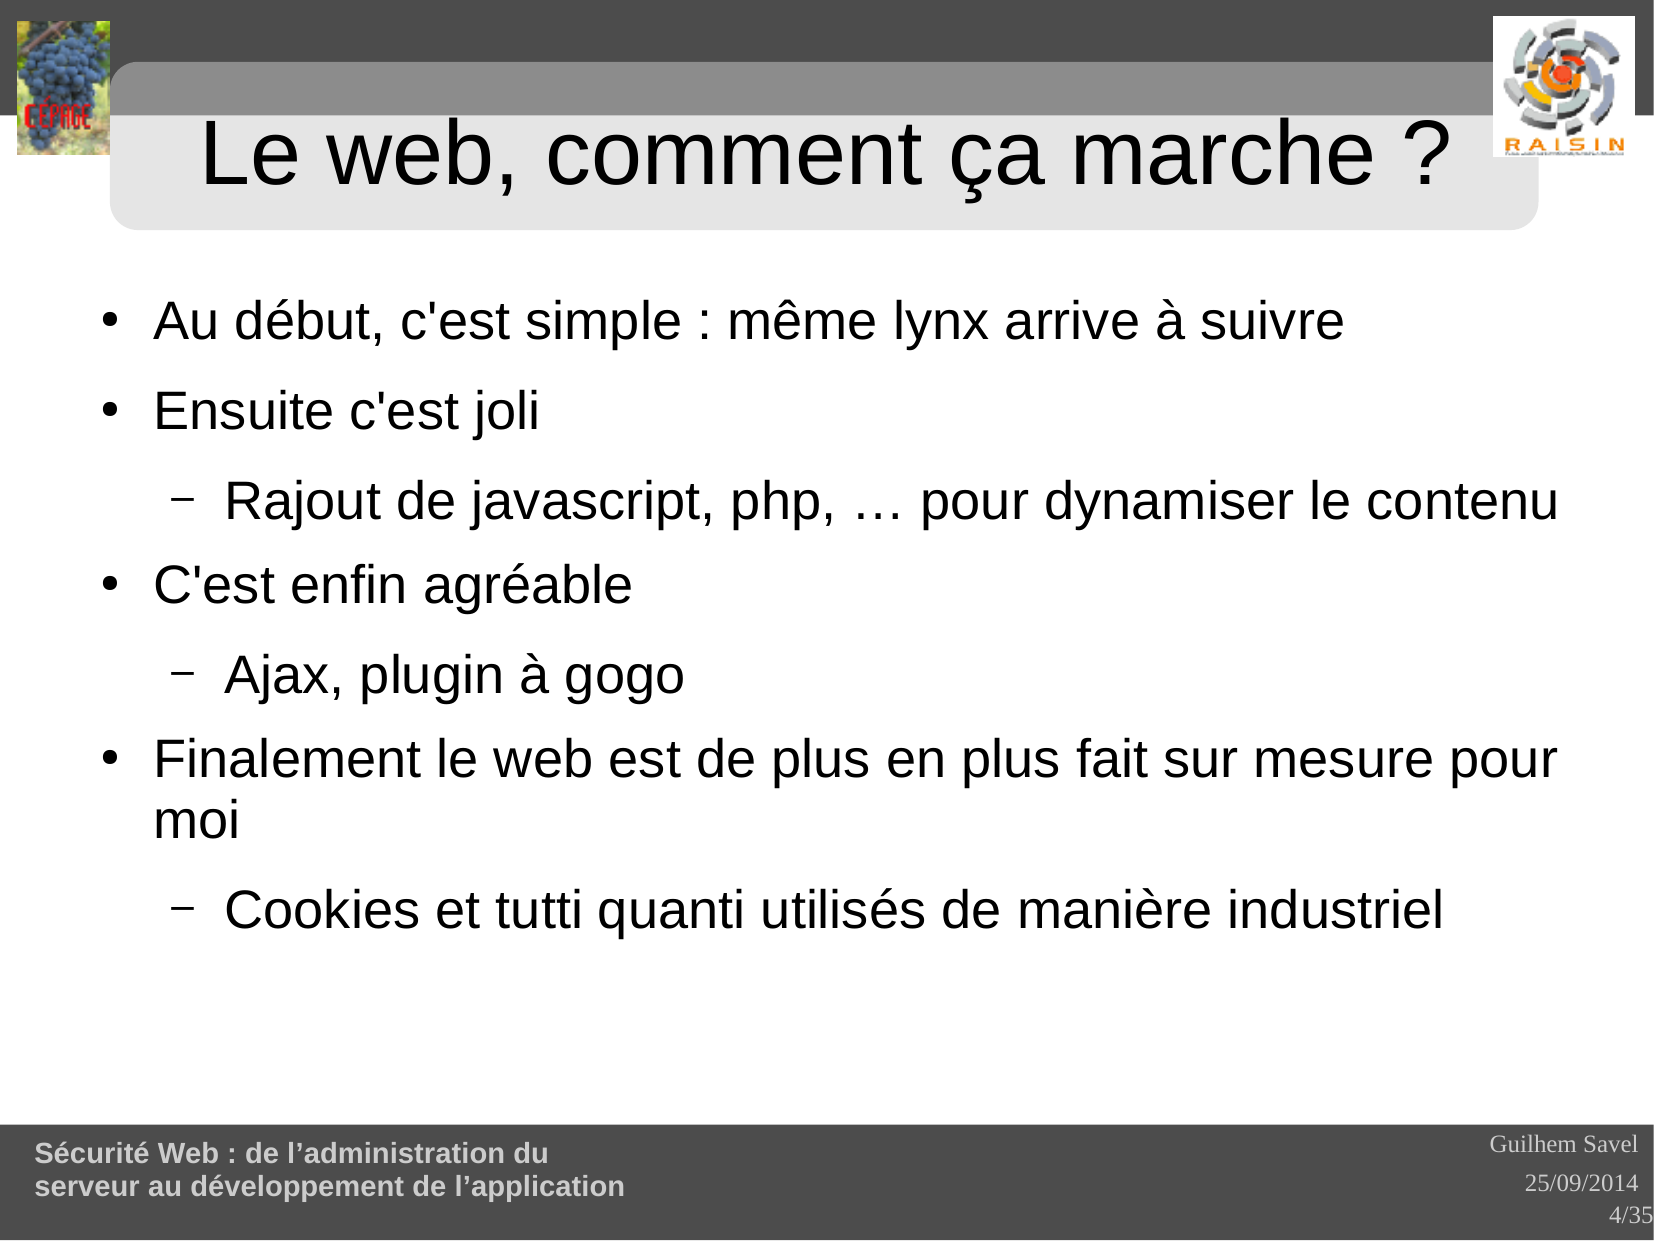

# Le web, comment ça marche ?
Au début, c'est simple : même lynx arrive à suivre
Ensuite c'est joli
Rajout de javascript, php, … pour dynamiser le contenu
C'est enfin agréable
Ajax, plugin à gogo
Finalement le web est de plus en plus fait sur mesure pour moi
Cookies et tutti quanti utilisés de manière industriel